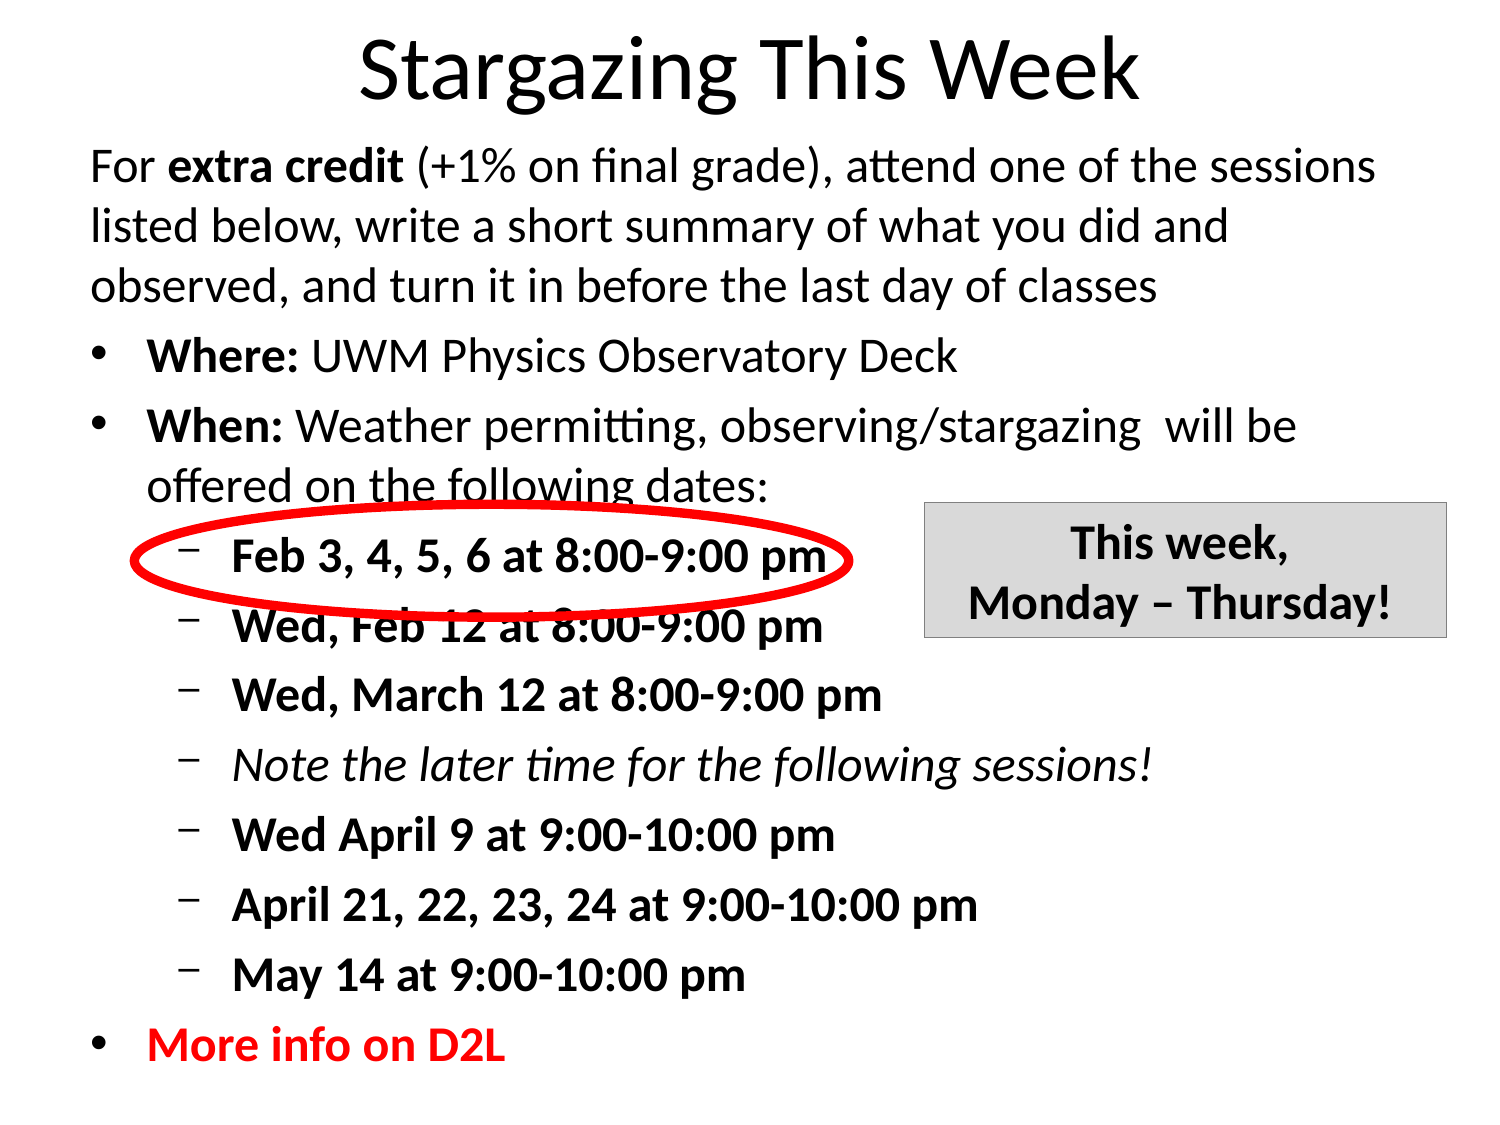

# Stargazing This Week
For extra credit (+1% on final grade), attend one of the sessions listed below, write a short summary of what you did and observed, and turn it in before the last day of classes
Where: UWM Physics Observatory Deck
When: Weather permitting, observing/stargazing  will be offered on the following dates:
Feb 3, 4, 5, 6 at 8:00-9:00 pm
Wed, Feb 12 at 8:00-9:00 pm
Wed, March 12 at 8:00-9:00 pm
Note the later time for the following sessions!
Wed April 9 at 9:00-10:00 pm
April 21, 22, 23, 24 at 9:00-10:00 pm
May 14 at 9:00-10:00 pm
More info on D2L
This week,
Monday – Thursday!